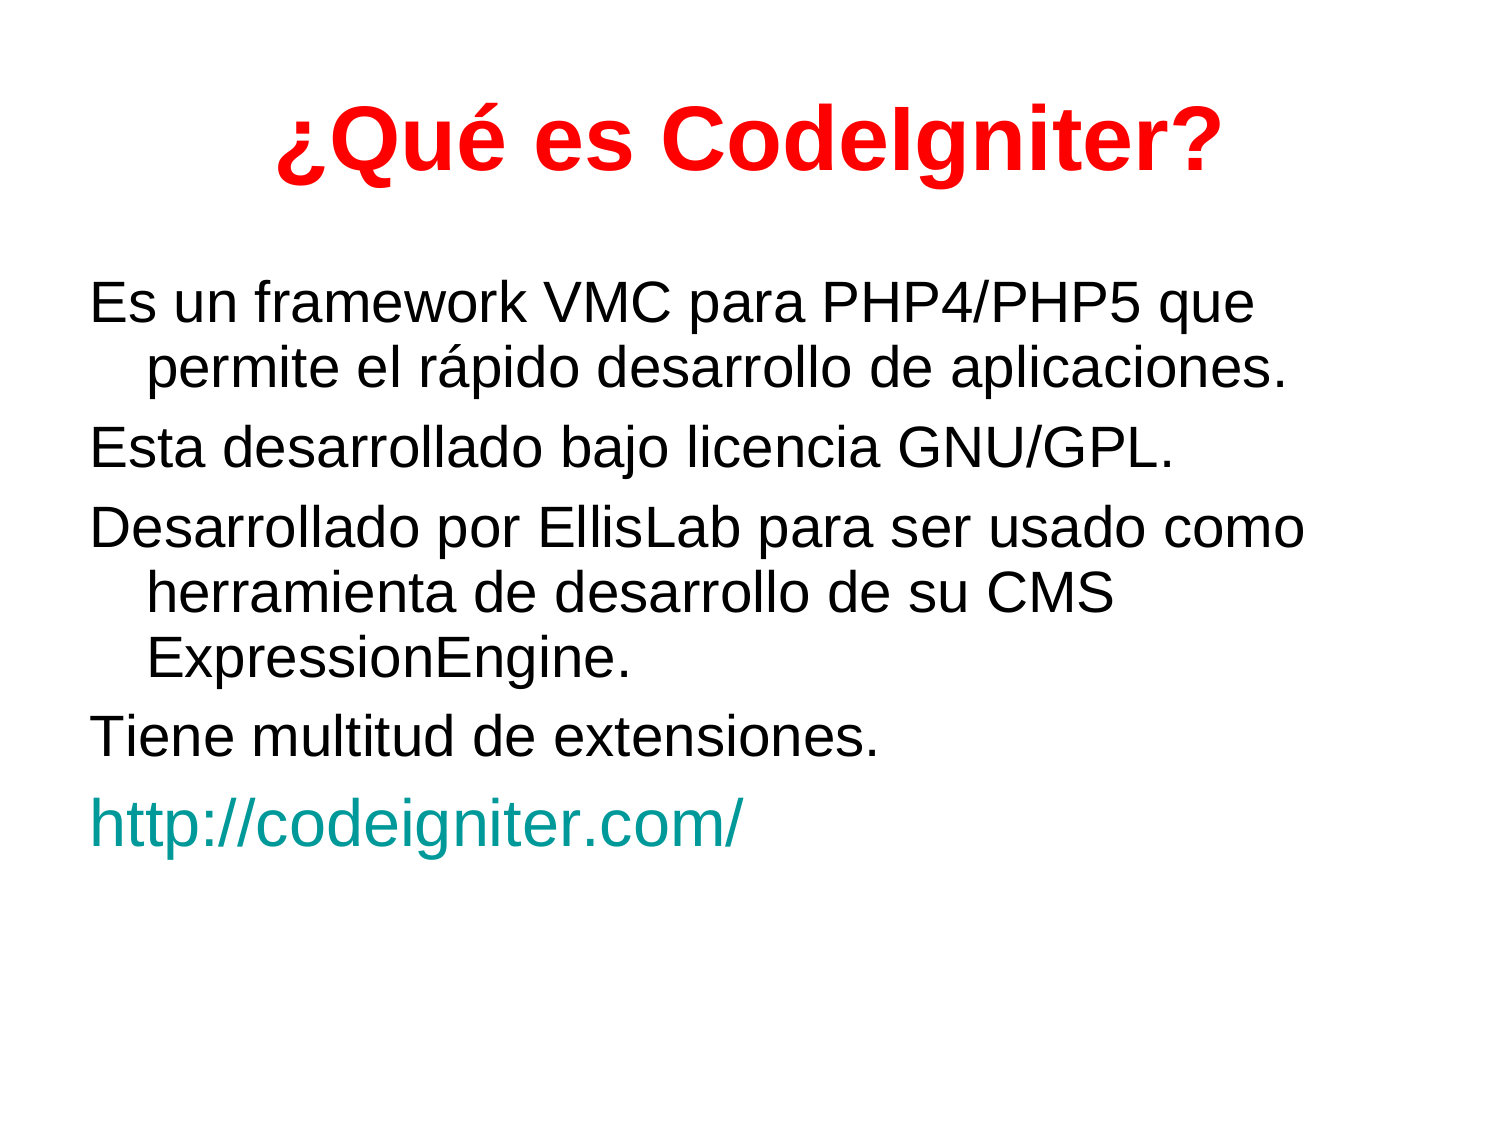

# ¿Qué es CodeIgniter?
Es un framework VMC para PHP4/PHP5 que permite el rápido desarrollo de aplicaciones.
Esta desarrollado bajo licencia GNU/GPL.
Desarrollado por EllisLab para ser usado como herramienta de desarrollo de su CMS ExpressionEngine.
Tiene multitud de extensiones.
http://codeigniter.com/